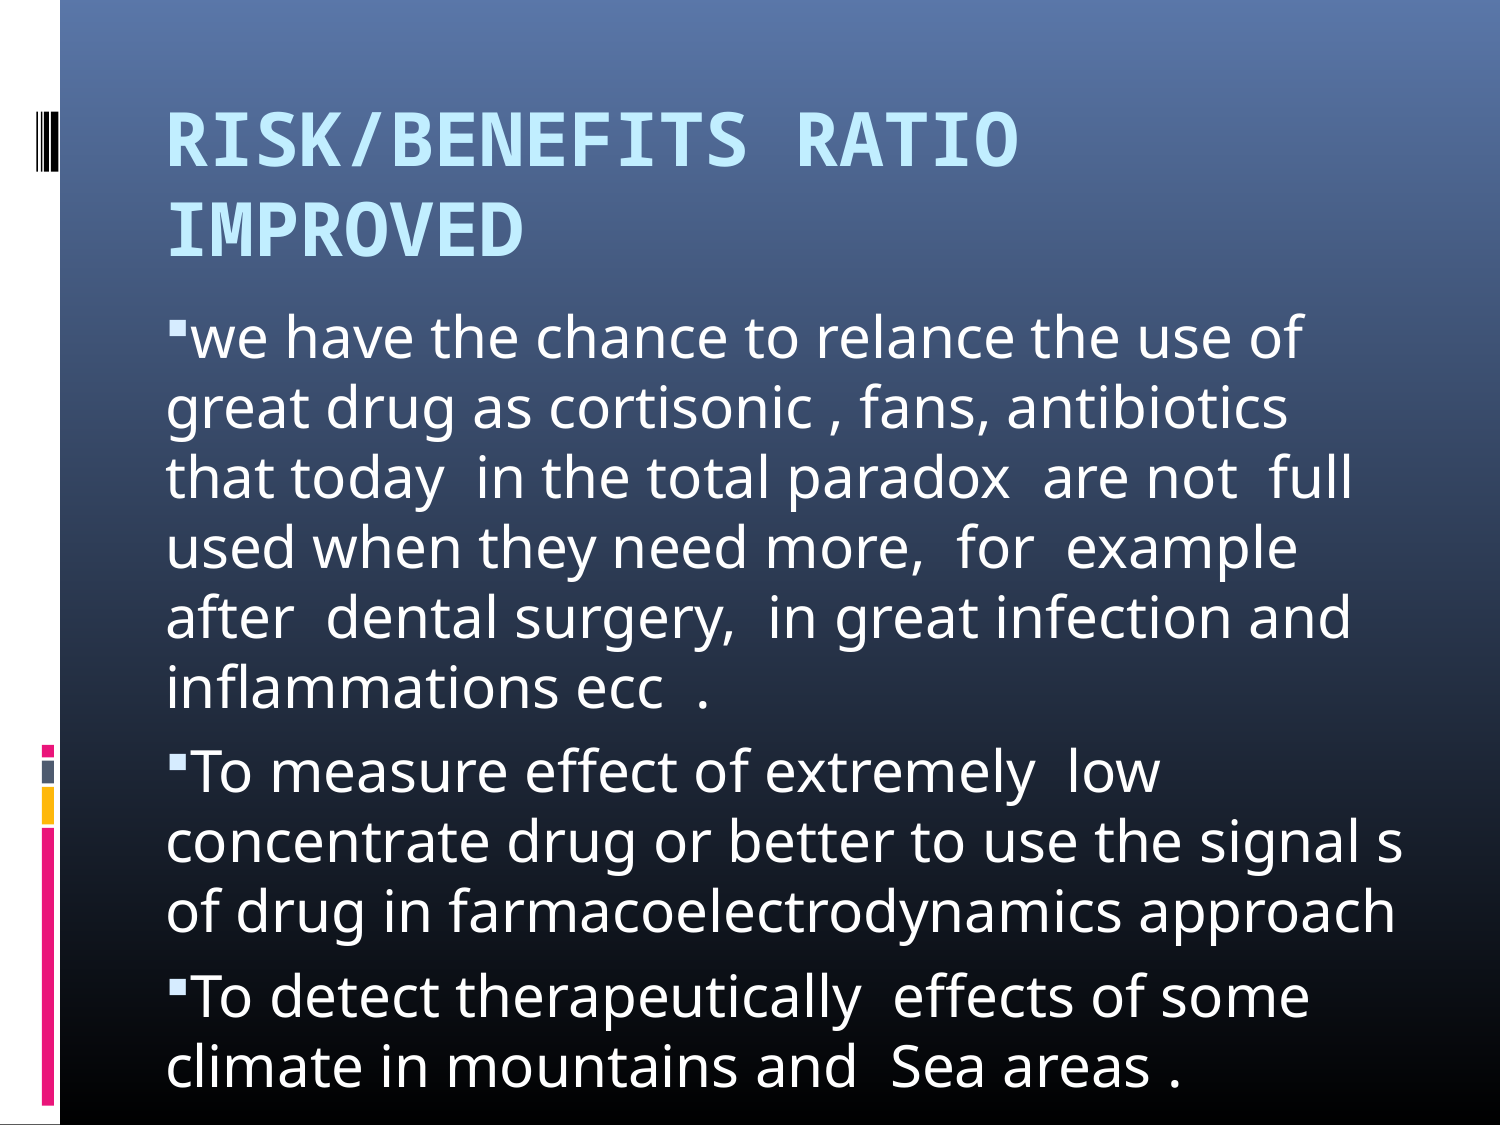

RISK/BENEFITS RATIO IMPROVED
we have the chance to relance the use of great drug as cortisonic , fans, antibiotics that today in the total paradox are not full used when they need more, for example after dental surgery, in great infection and inflammations ecc .
To measure effect of extremely low concentrate drug or better to use the signal s of drug in farmacoelectrodynamics approach
To detect therapeutically effects of some climate in mountains and Sea areas .
To evaluate the therapeutical property of water